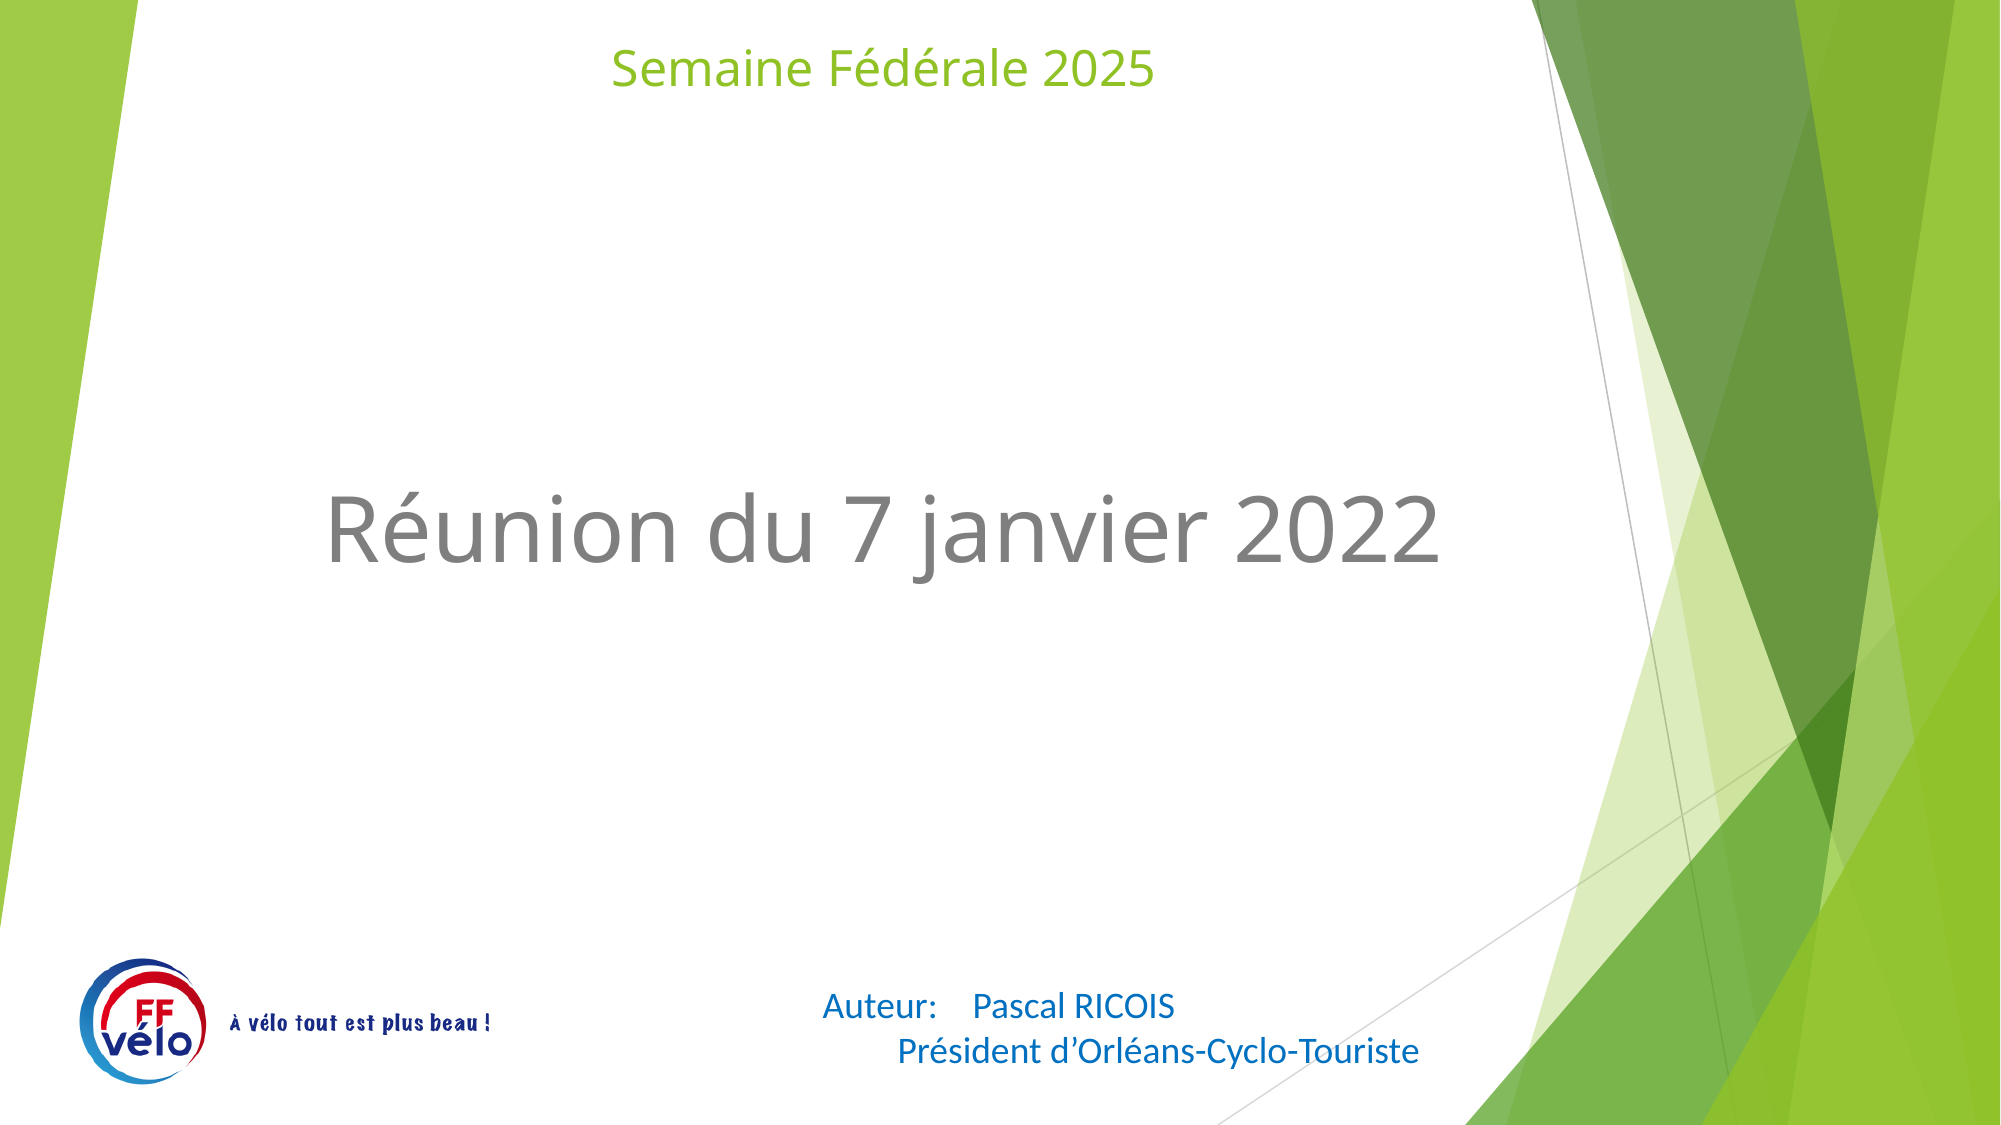

# Semaine Fédérale 2025
Réunion du 7 janvier 2022
Auteur: 	Pascal RICOIS
	Président d’Orléans-Cyclo-Touriste